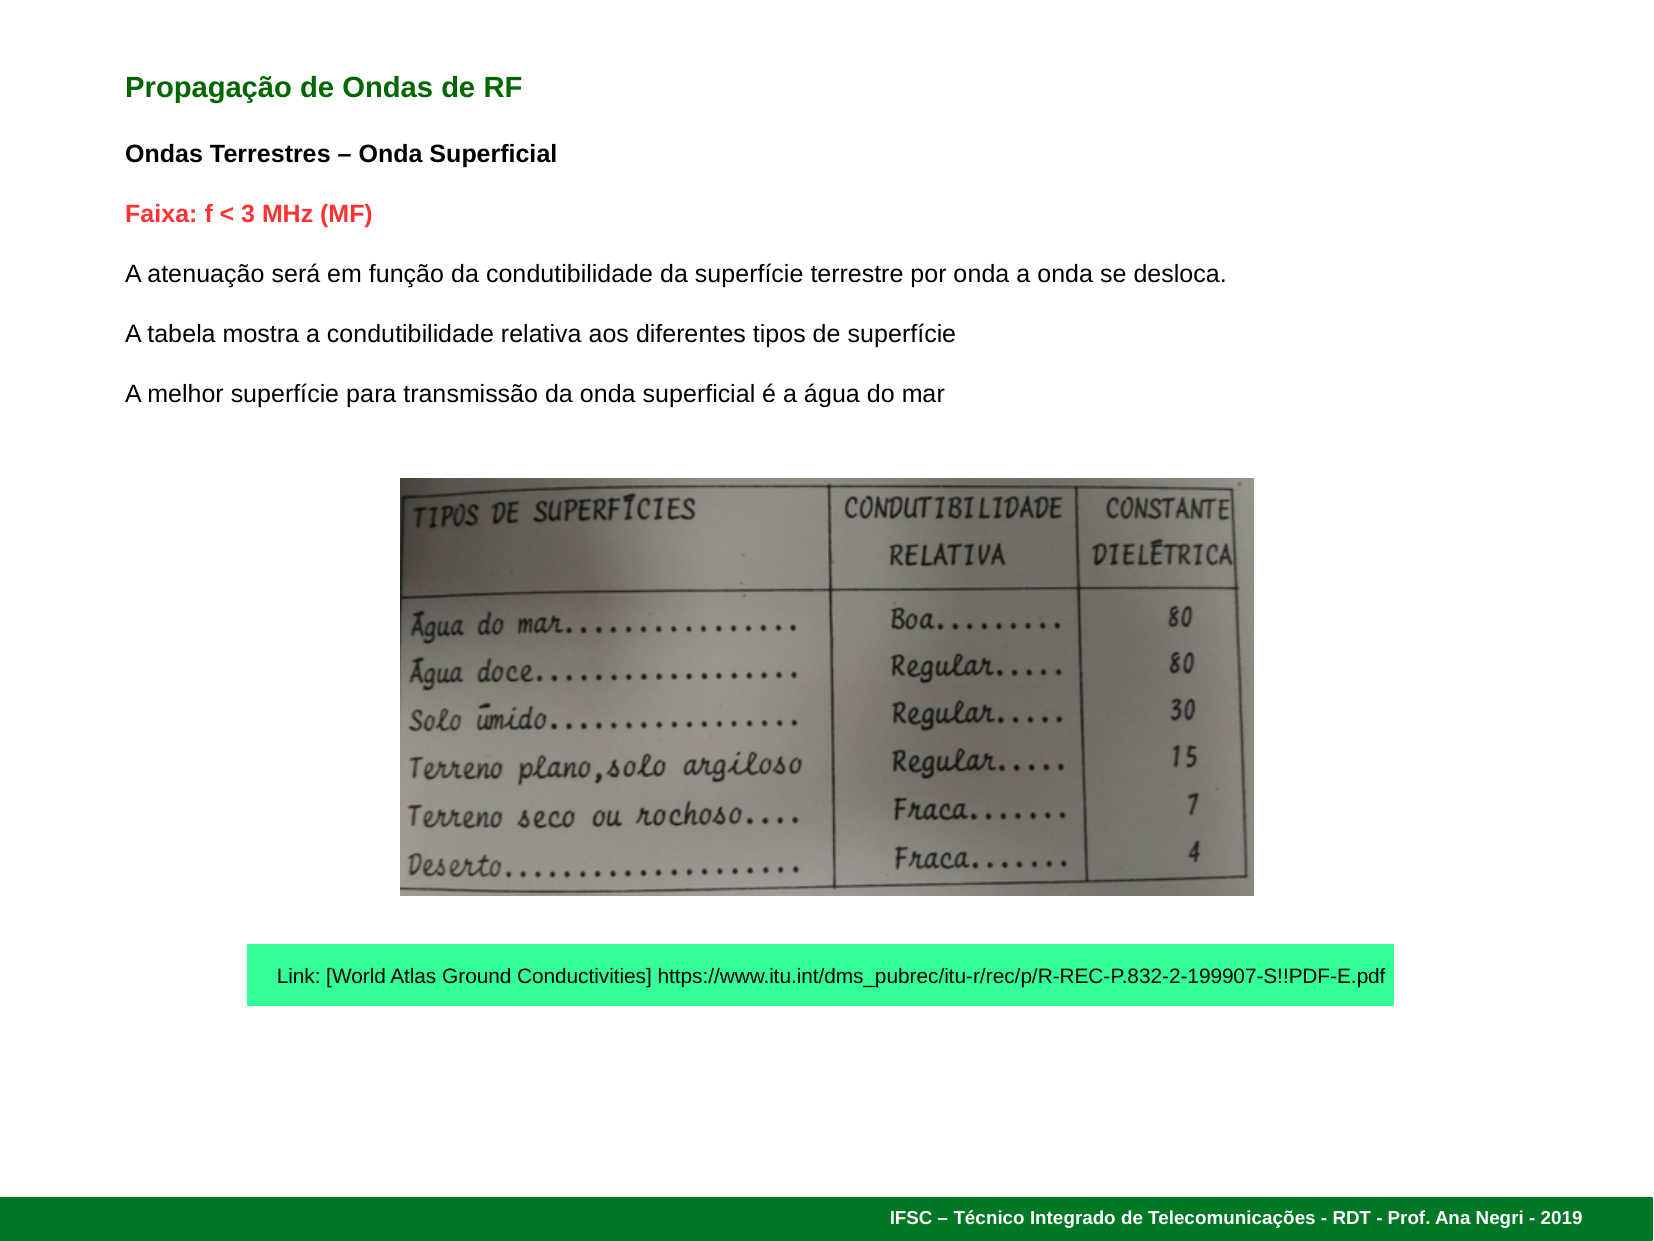

Propagação de Ondas de RF
Ondas Terrestres – Onda Superficial
Faixa: f < 3 MHz (MF)
A atenuação será em função da condutibilidade da superfície terrestre por onda a onda se desloca.
A tabela mostra a condutibilidade relativa aos diferentes tipos de superfície
A melhor superfície para transmissão da onda superficial é a água do mar
Link: [World Atlas Ground Conductivities] https://www.itu.int/dms_pubrec/itu-r/rec/p/R-REC-P.832-2-199907-S!!PDF-E.pdf
IFSC – Técnico Integrado de Telecomunicações - RDT - Prof. Ana Negri - 2019